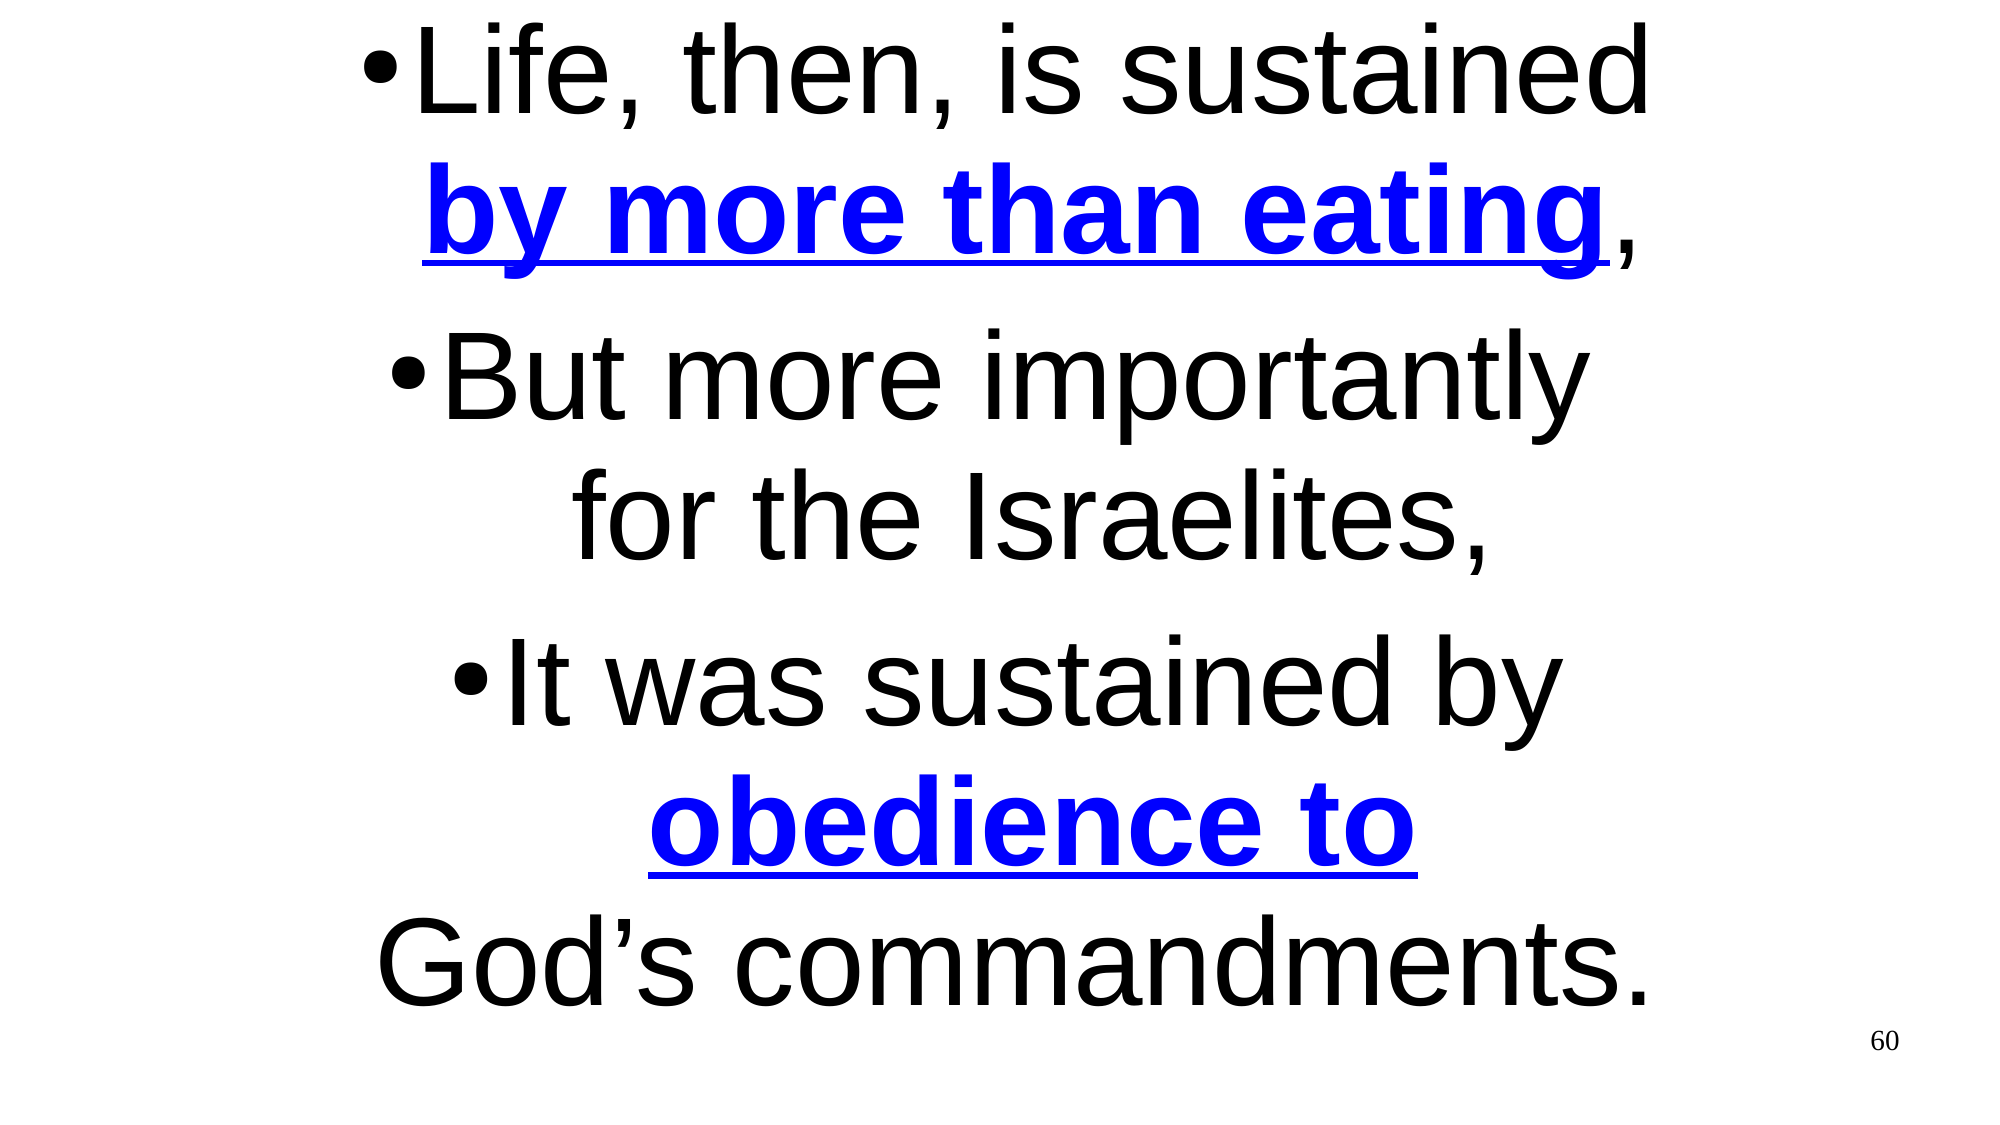

# Life, then, is sustained by more than eating,
But more importantly
for the Israelites,
It was sustained by
 obedience to
God’s commandments.
60